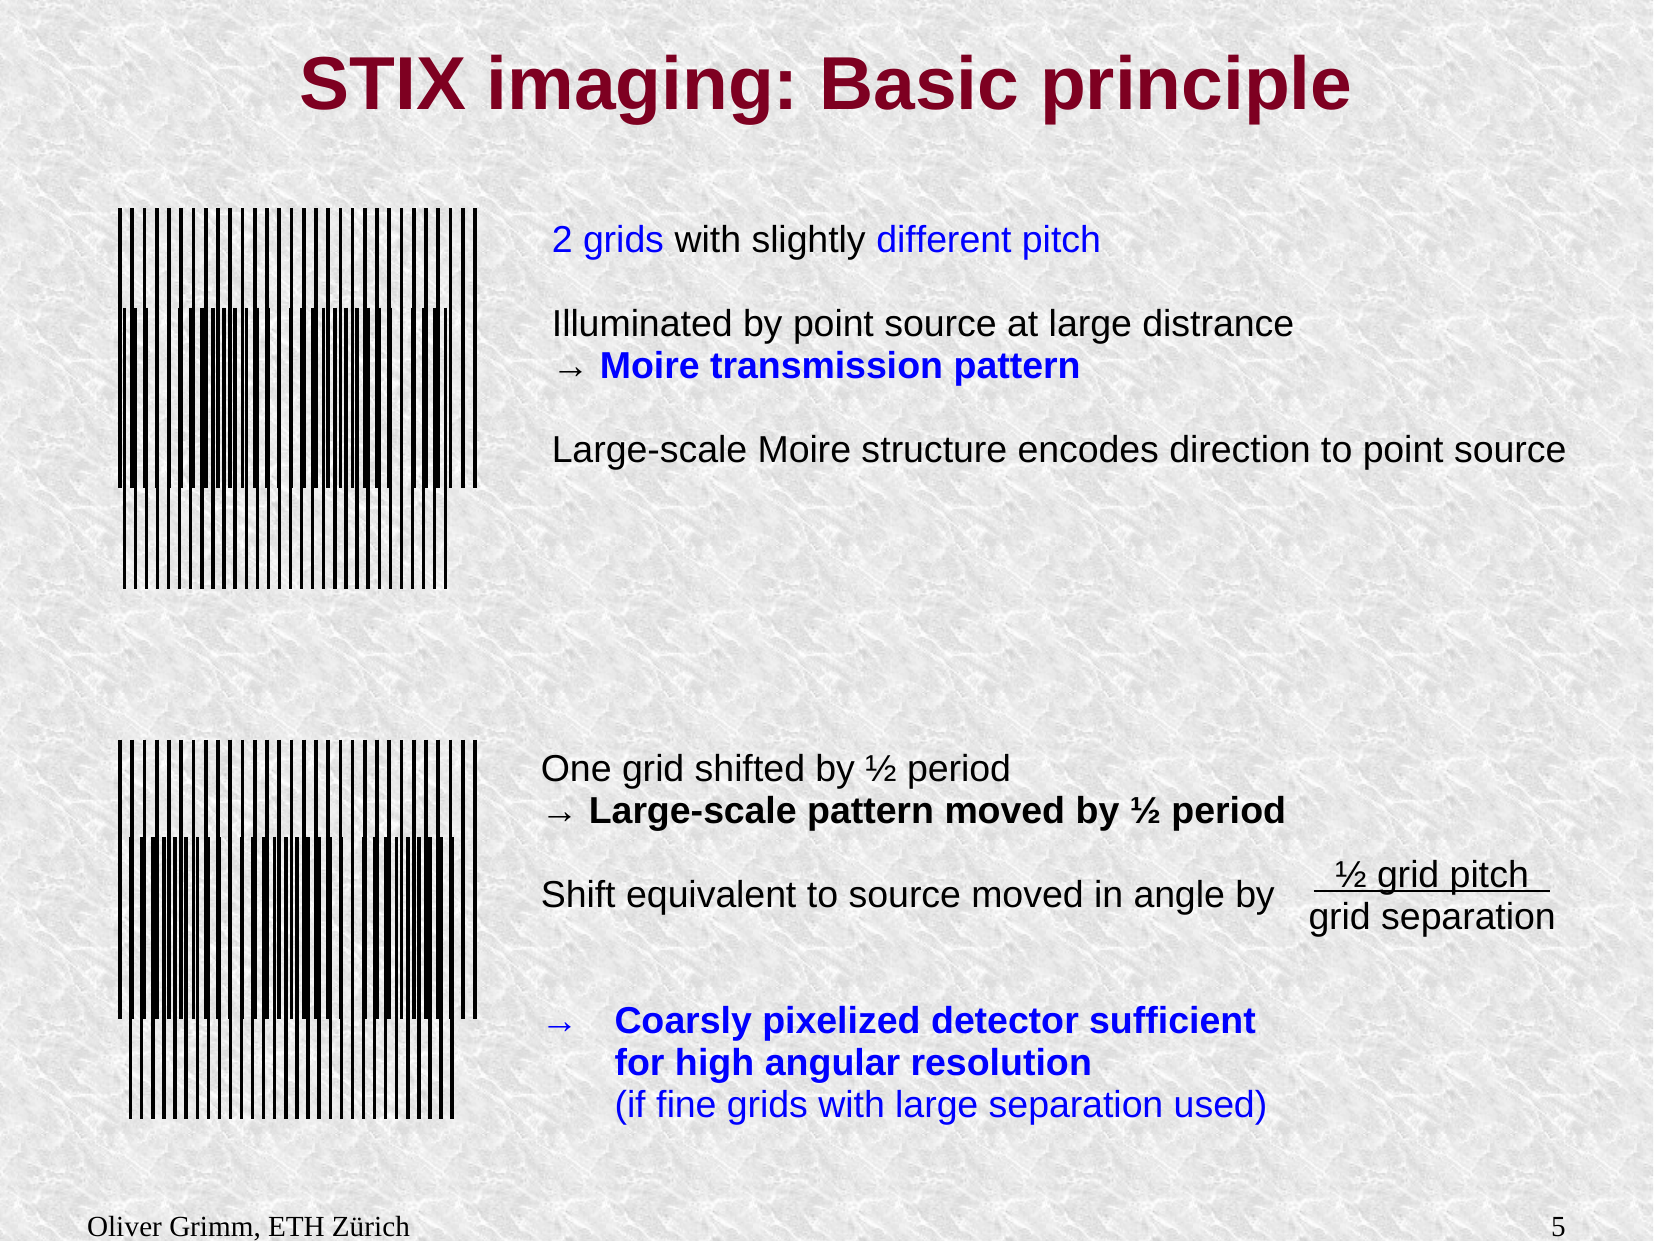

# STIX imaging: Basic principle
2 grids with slightly different pitch
Illuminated by point source at large distrance
→ Moire transmission pattern
Large-scale Moire structure encodes direction to point source
One grid shifted by ½ period
→ Large-scale pattern moved by ½ period
Shift equivalent to source moved in angle by
→	Coarsly pixelized detector sufficient
	for high angular resolution
	(if fine grids with large separation used)
 ½ grid pitch
grid separation
Oliver Grimm, ETH Zürich
5